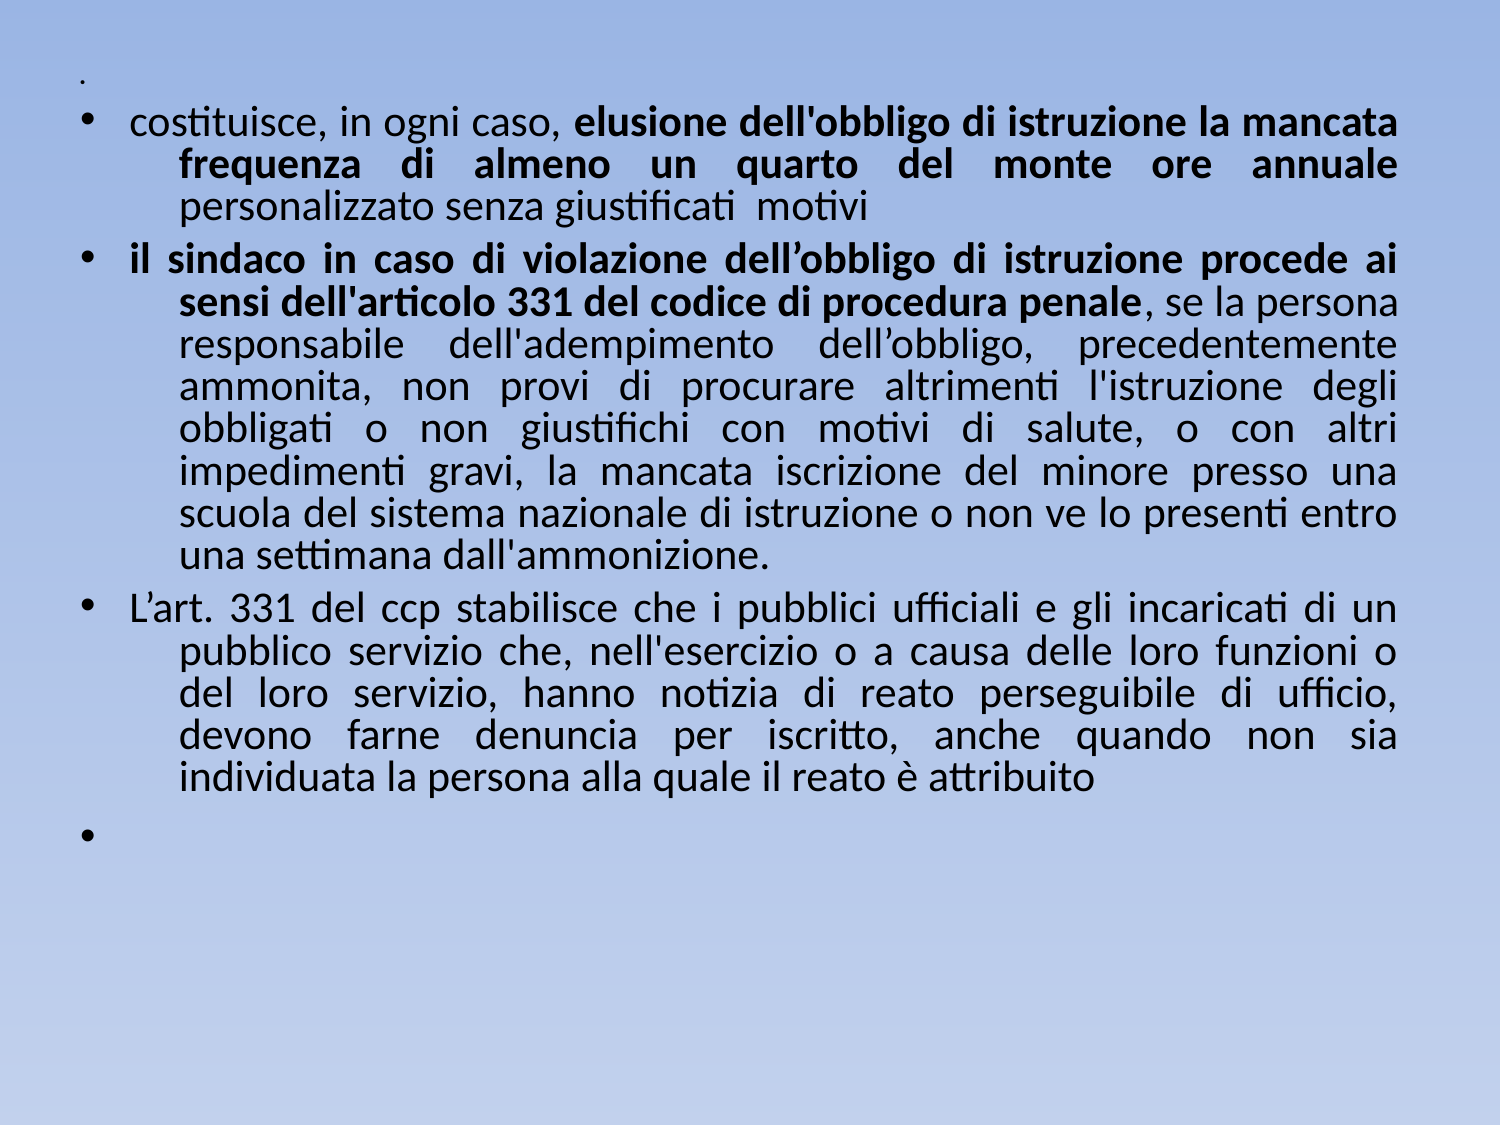

# costituisce, in ogni caso, elusione dell'obbligo di istruzione la mancata frequenza di almeno un quarto del monte ore annuale personalizzato senza giustificati motivi
il sindaco in caso di violazione dell’obbligo di istruzione procede ai sensi dell'articolo 331 del codice di procedura penale, se la persona responsabile dell'adempimento dell’obbligo, precedentemente ammonita, non provi di procurare altrimenti l'istruzione degli obbligati o non giustifichi con motivi di salute, o con altri impedimenti gravi, la mancata iscrizione del minore presso una scuola del sistema nazionale di istruzione o non ve lo presenti entro una settimana dall'ammonizione.
L’art. 331 del ccp stabilisce che i pubblici ufficiali e gli incaricati di un pubblico servizio che, nell'esercizio o a causa delle loro funzioni o del loro servizio, hanno notizia di reato perseguibile di ufficio, devono farne denuncia per iscritto, anche quando non sia individuata la persona alla quale il reato è attribuito